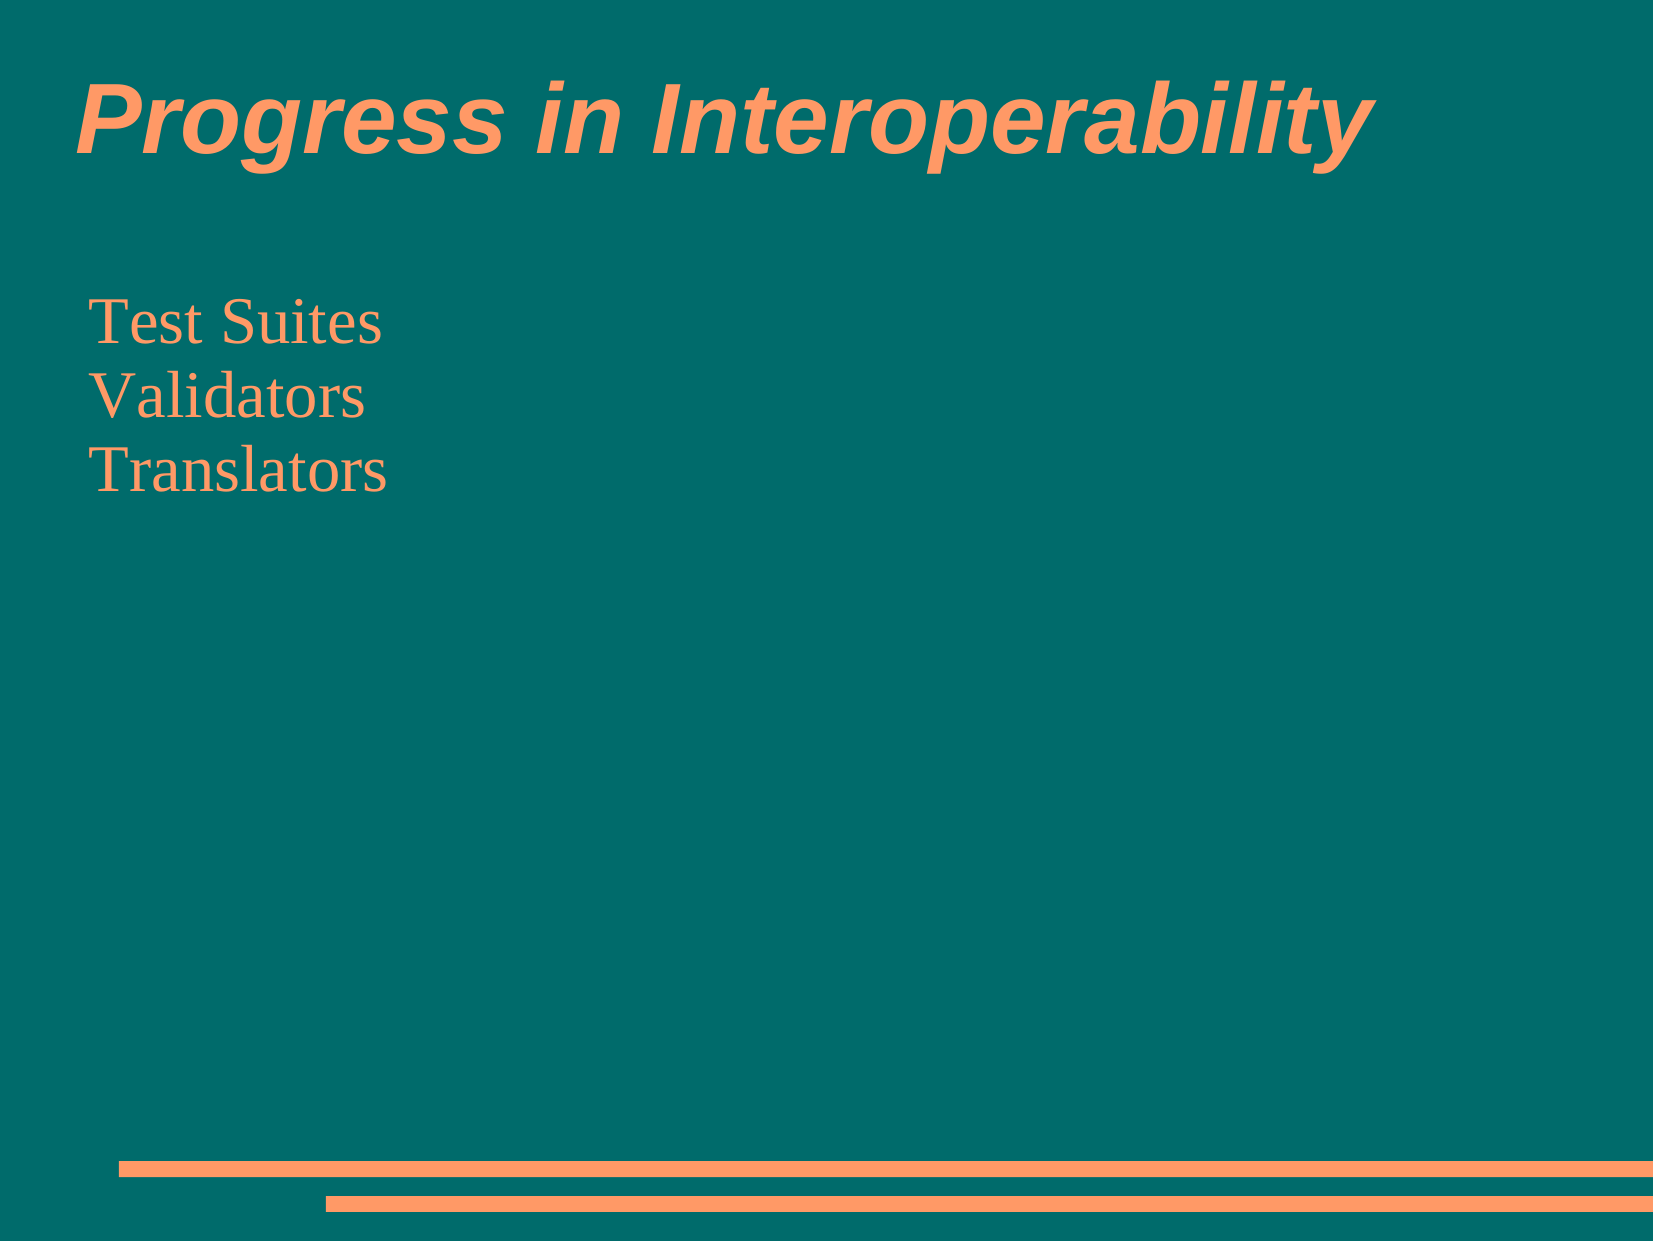

# Progress in Interoperability
Test Suites
Validators
Translators